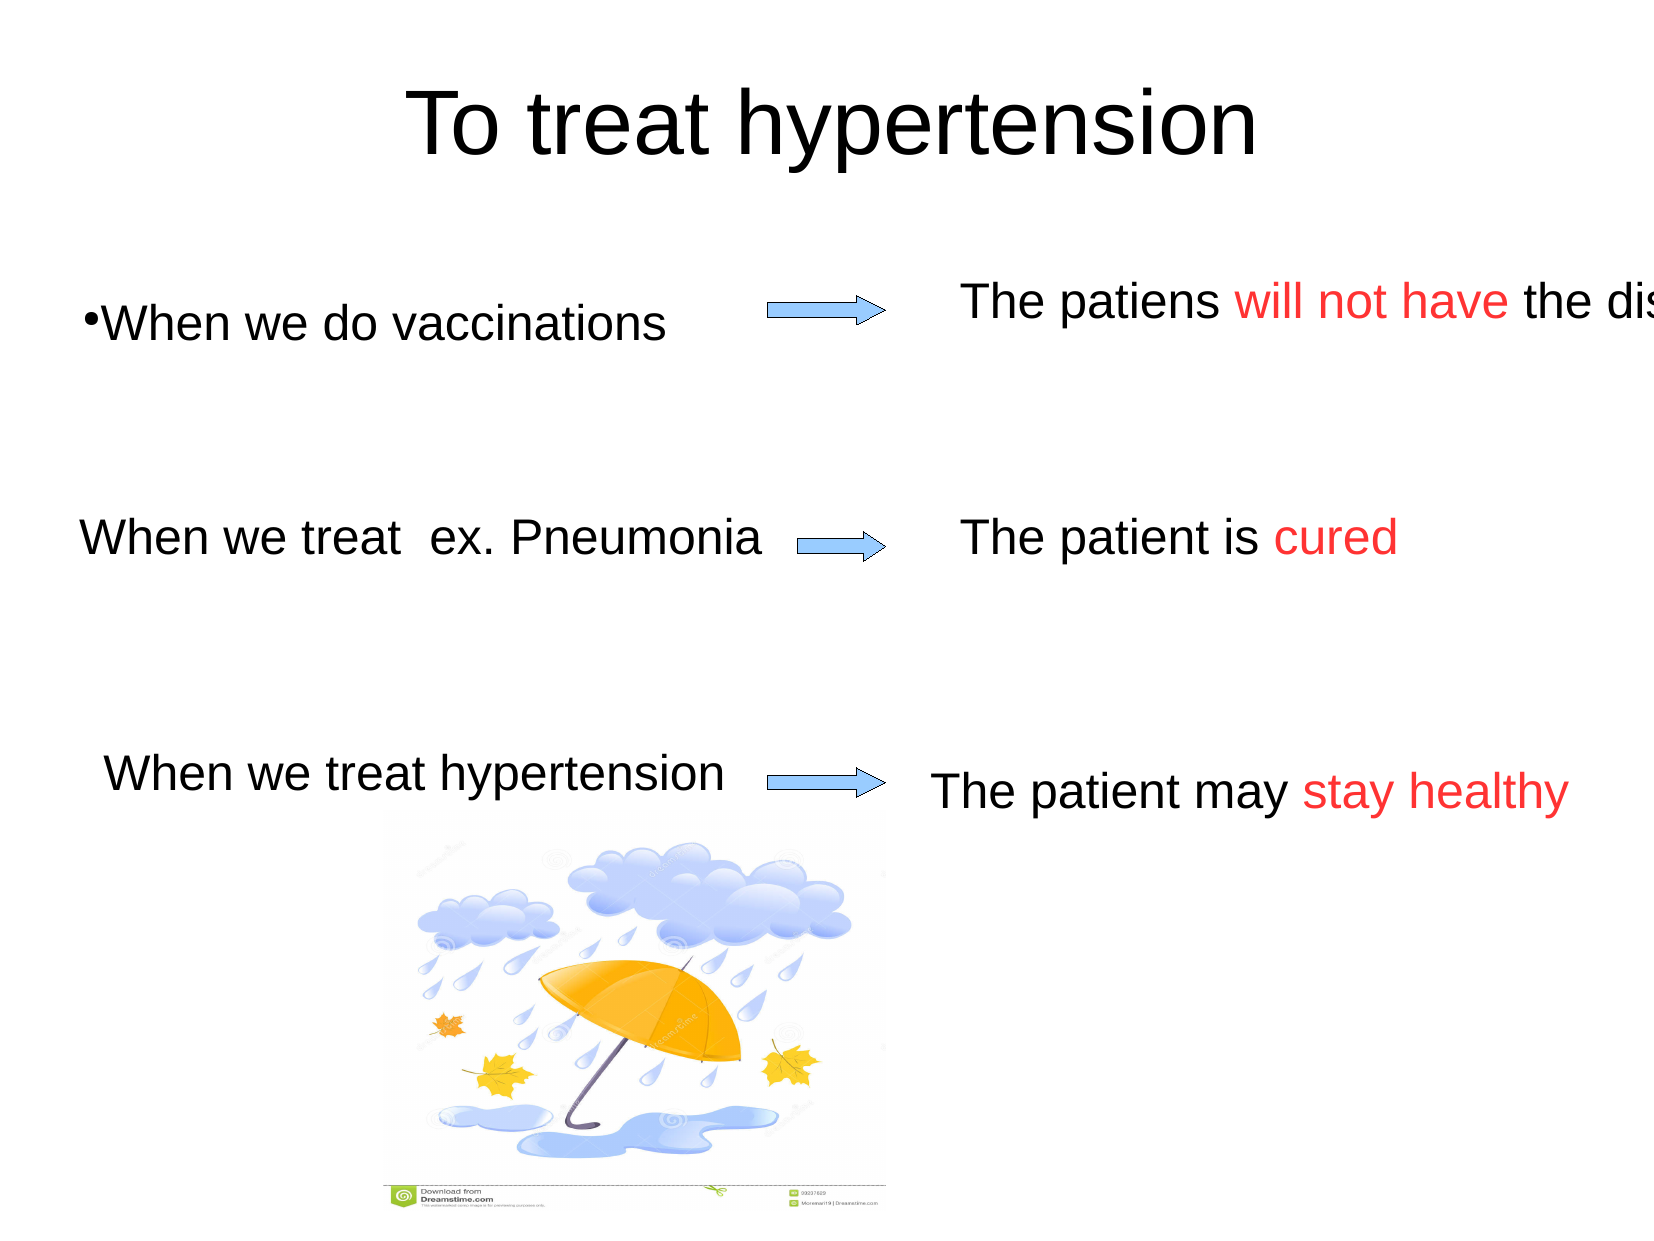

# To treat hypertension
The patiens will not have the disease
When we do vaccinations
When we treat ex. Pneumonia
The patient is cured
When we treat hypertension
The patient may stay healthy